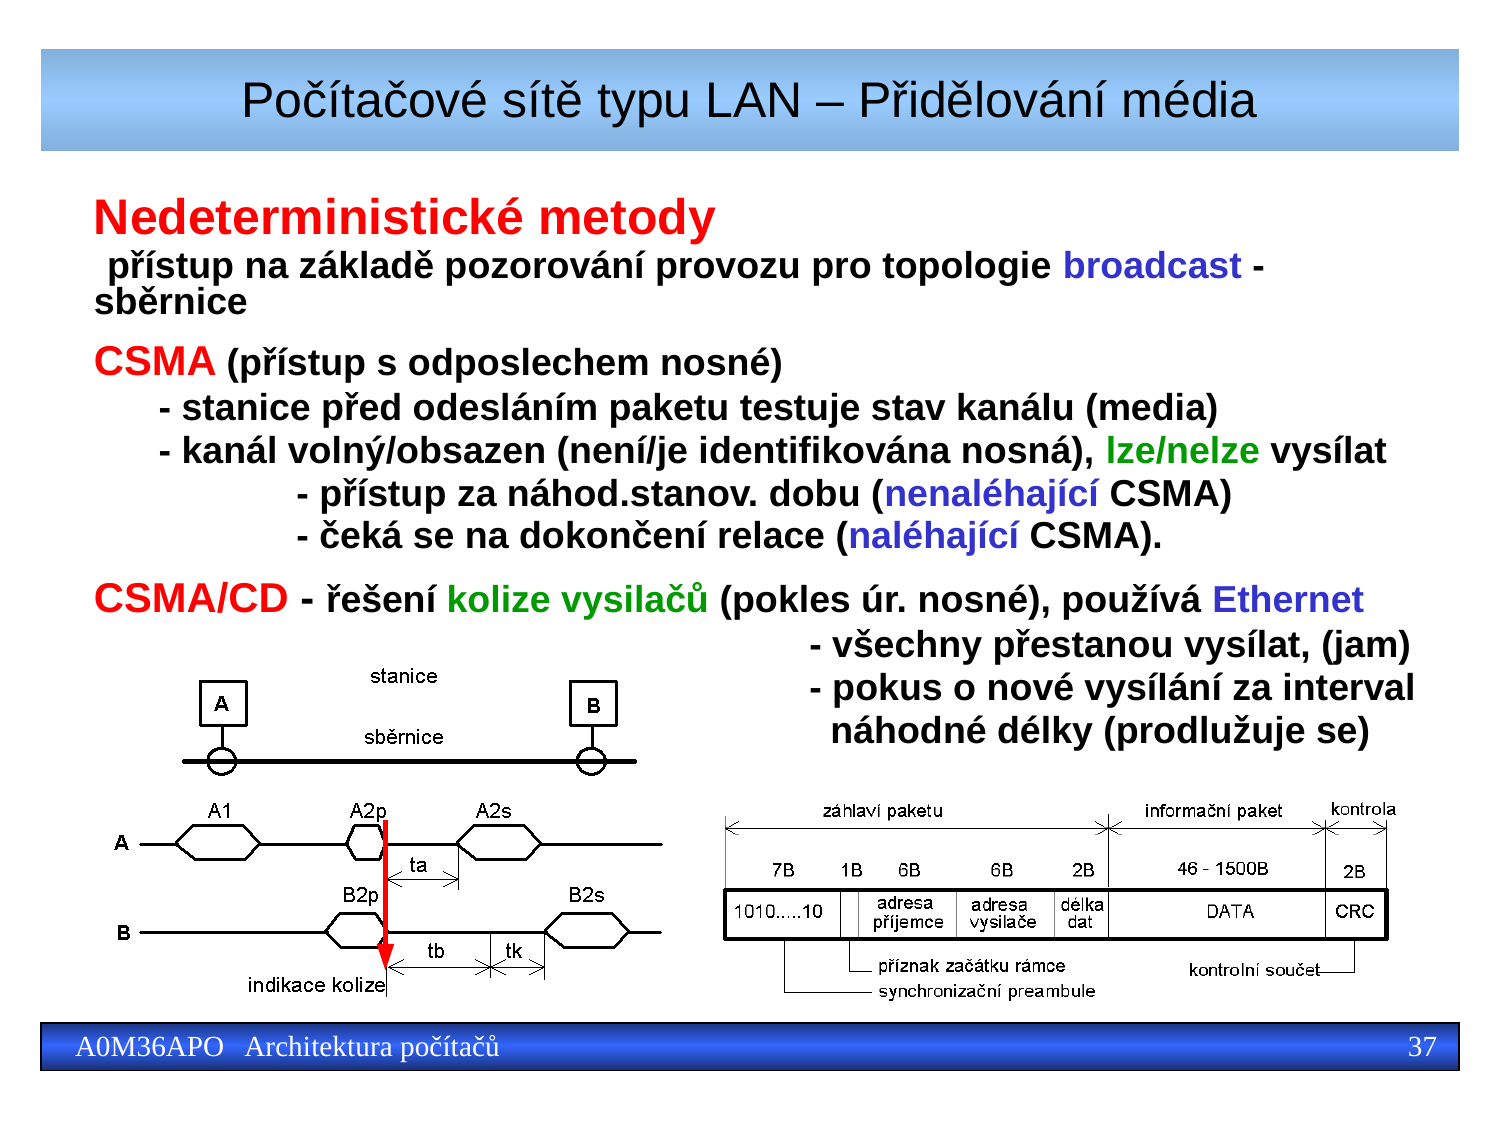

# Počítačové sítě typu LAN – Přidělování média
Nedeterministické metody
přístup na základě pozorování provozu pro topologie broadcast - sběrnice
CSMA (přístup s odposlechem nosné)
- stanice před odesláním paketu testuje stav kanálu (media)
- kanál volný/obsazen (není/je identifikována nosná), lze/nelze vysílat
		 - přístup za náhod.stanov. dobu (nenaléhající CSMA)
		 - čeká se na dokončení relace (naléhající CSMA).
CSMA/CD - řešení kolize vysilačů (pokles úr. nosné), používá Ethernet
				 - všechny přestanou vysílat, (jam)
				 - pokus o nové vysílání za interval
 				 náhodné délky (prodlužuje se)
A0M36APO Architektura počítačů
37